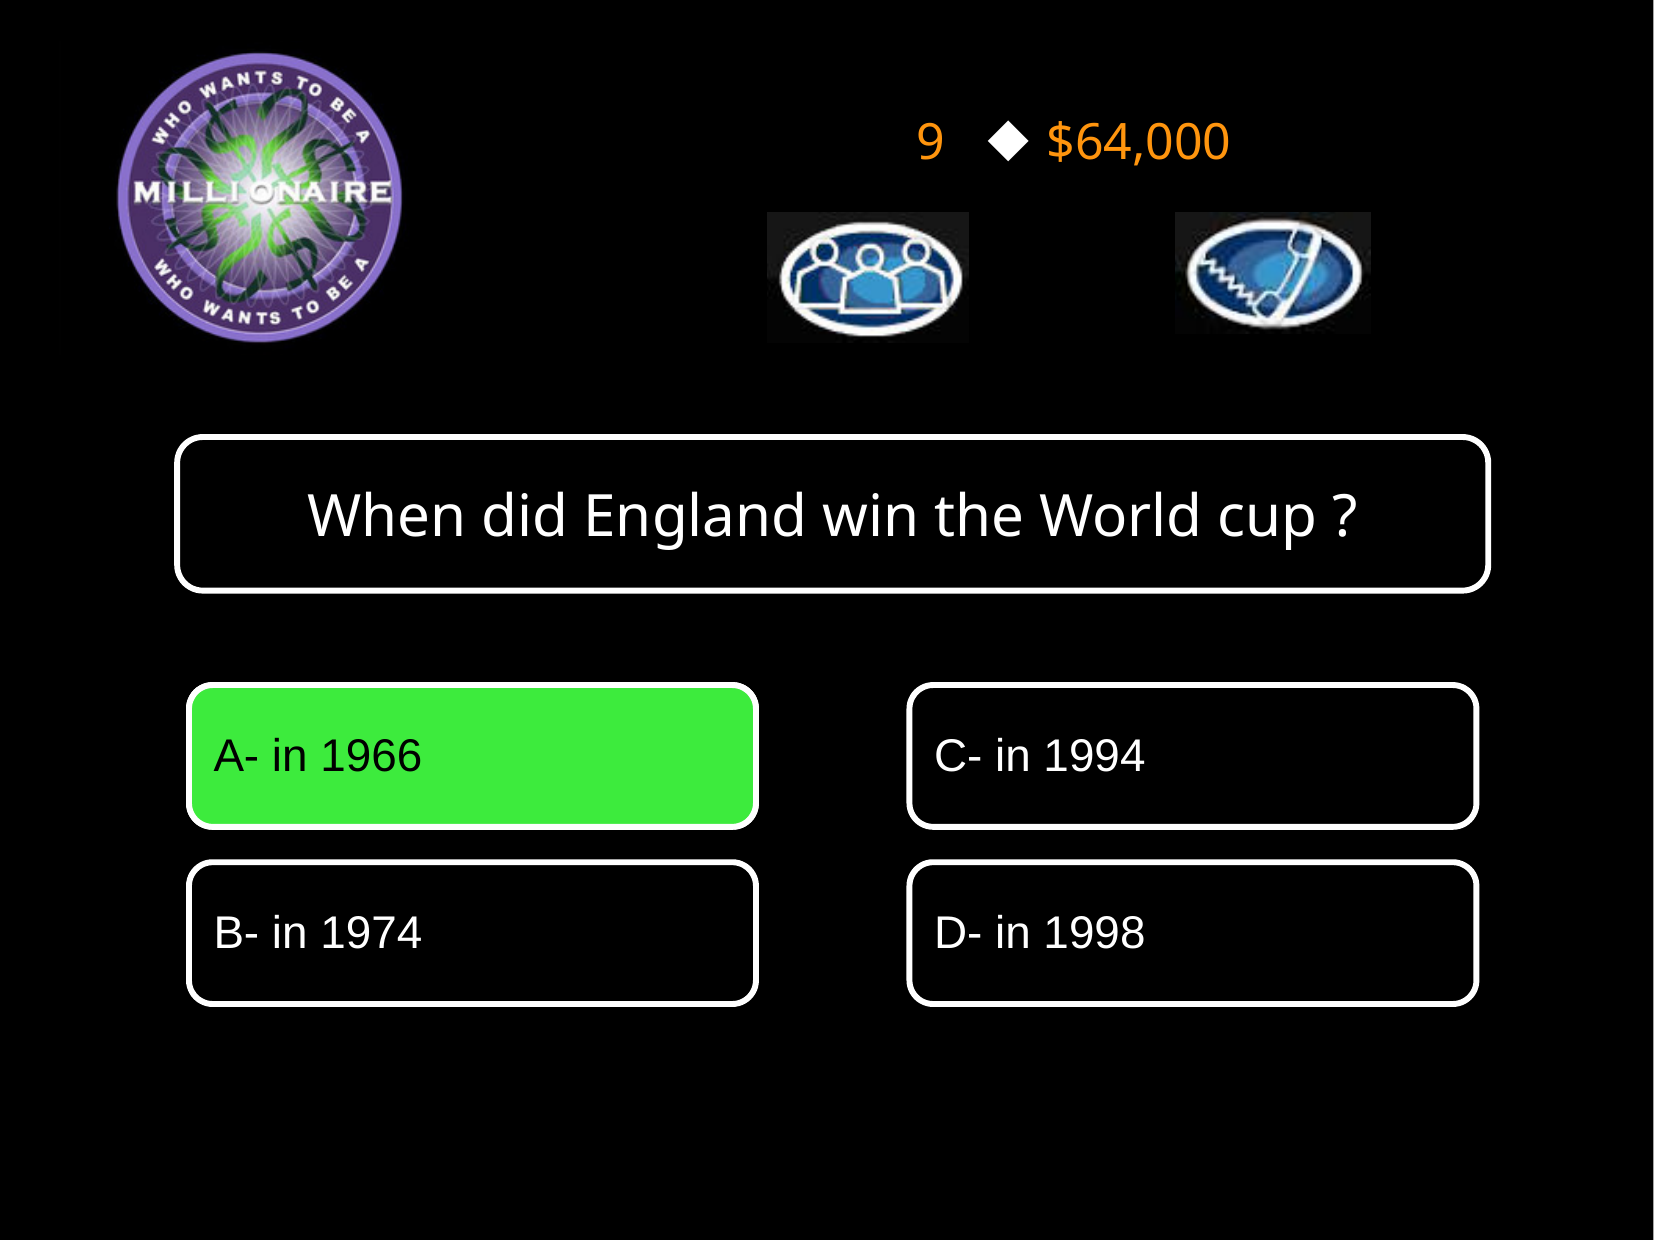

9  $64,000
When did England win the World cup ?
A- 1966
A- in 1966
C- in 1994
B- in 1974
D- in 1998